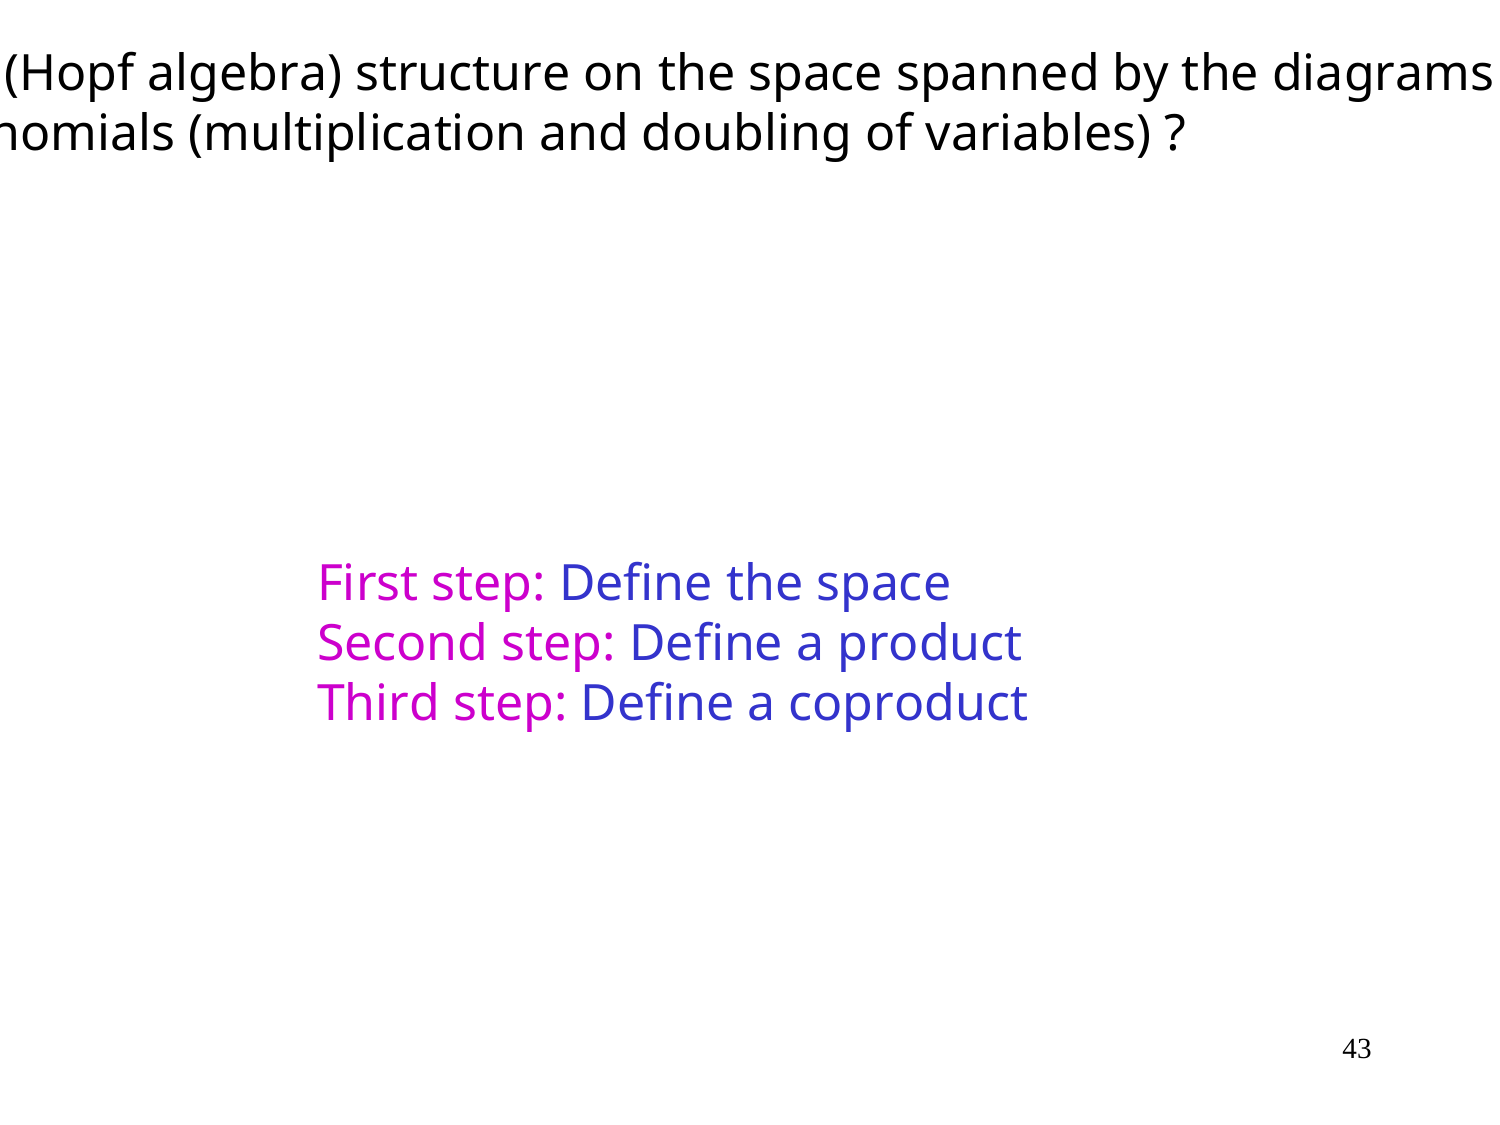

Question Can we define a (Hopf algebra) structure on the space spanned by the diagrams which represents
the operations on the monomials (multiplication and doubling of variables) ?
Answer : Yes
First step: Define the space
Second step: Define a product
Third step: Define a coproduct
43